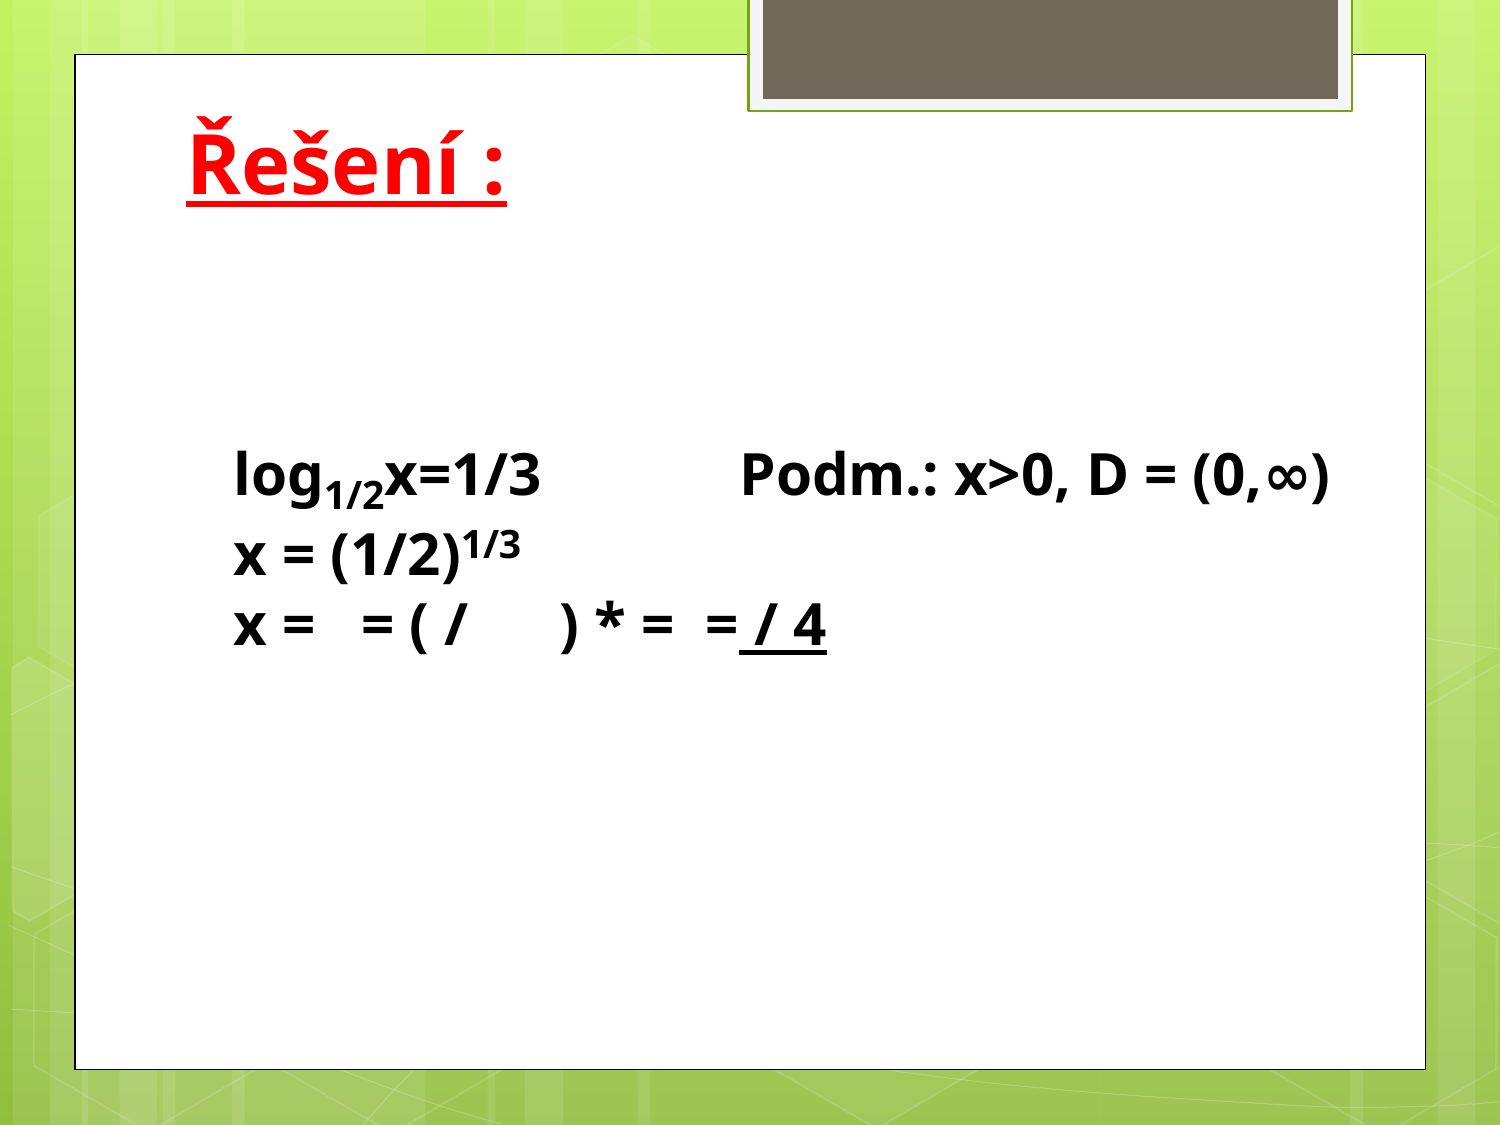

# Řešení :
log1/2x=1/3 Podm.: x>0, D = (0,∞)
x = (1/2)1/3
x = = ( / ) * = = / 4